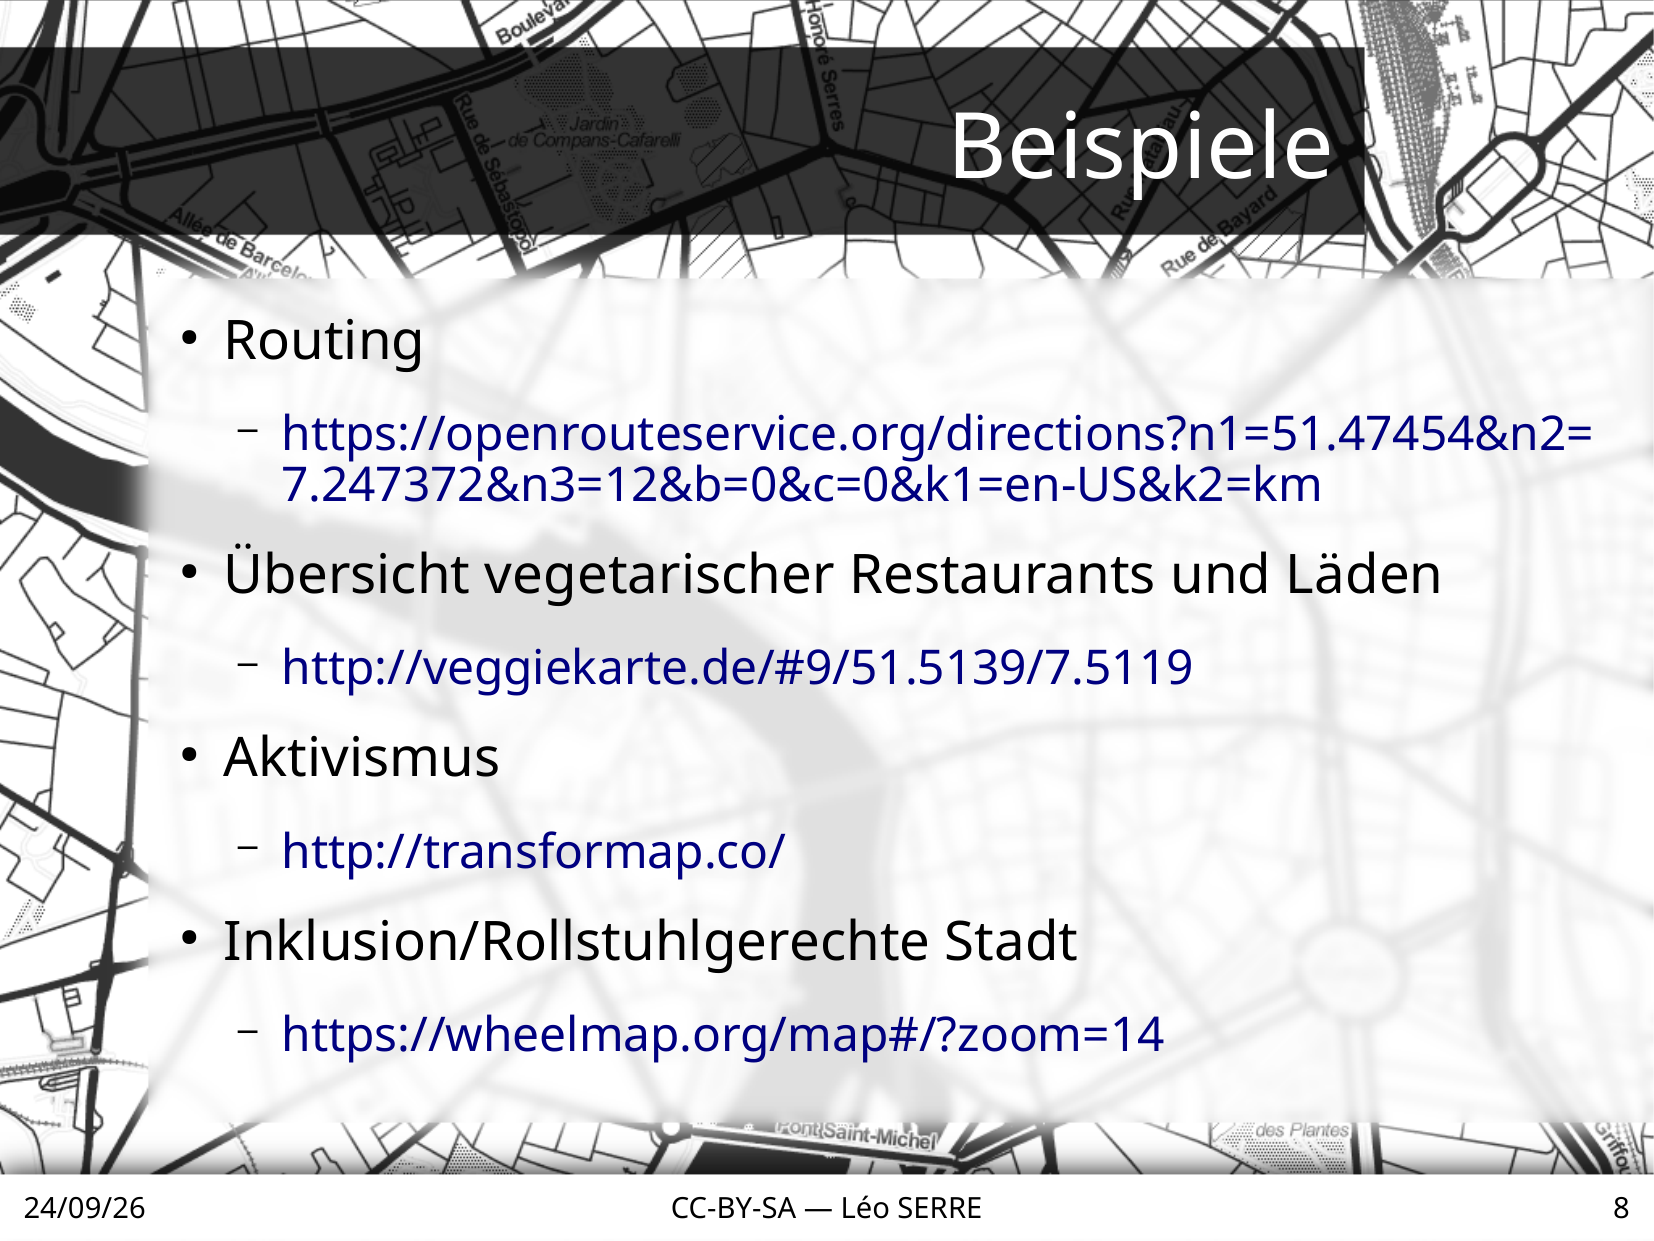

# Beispiele
Routing
https://openrouteservice.org/directions?n1=51.47454&n2=7.247372&n3=12&b=0&c=0&k1=en-US&k2=km
Übersicht vegetarischer Restaurants und Läden
http://veggiekarte.de/#9/51.5139/7.5119
Aktivismus
http://transformap.co/
Inklusion/Rollstuhlgerechte Stadt
https://wheelmap.org/map#/?zoom=14
CC-BY-SA — Léo SERRE
8